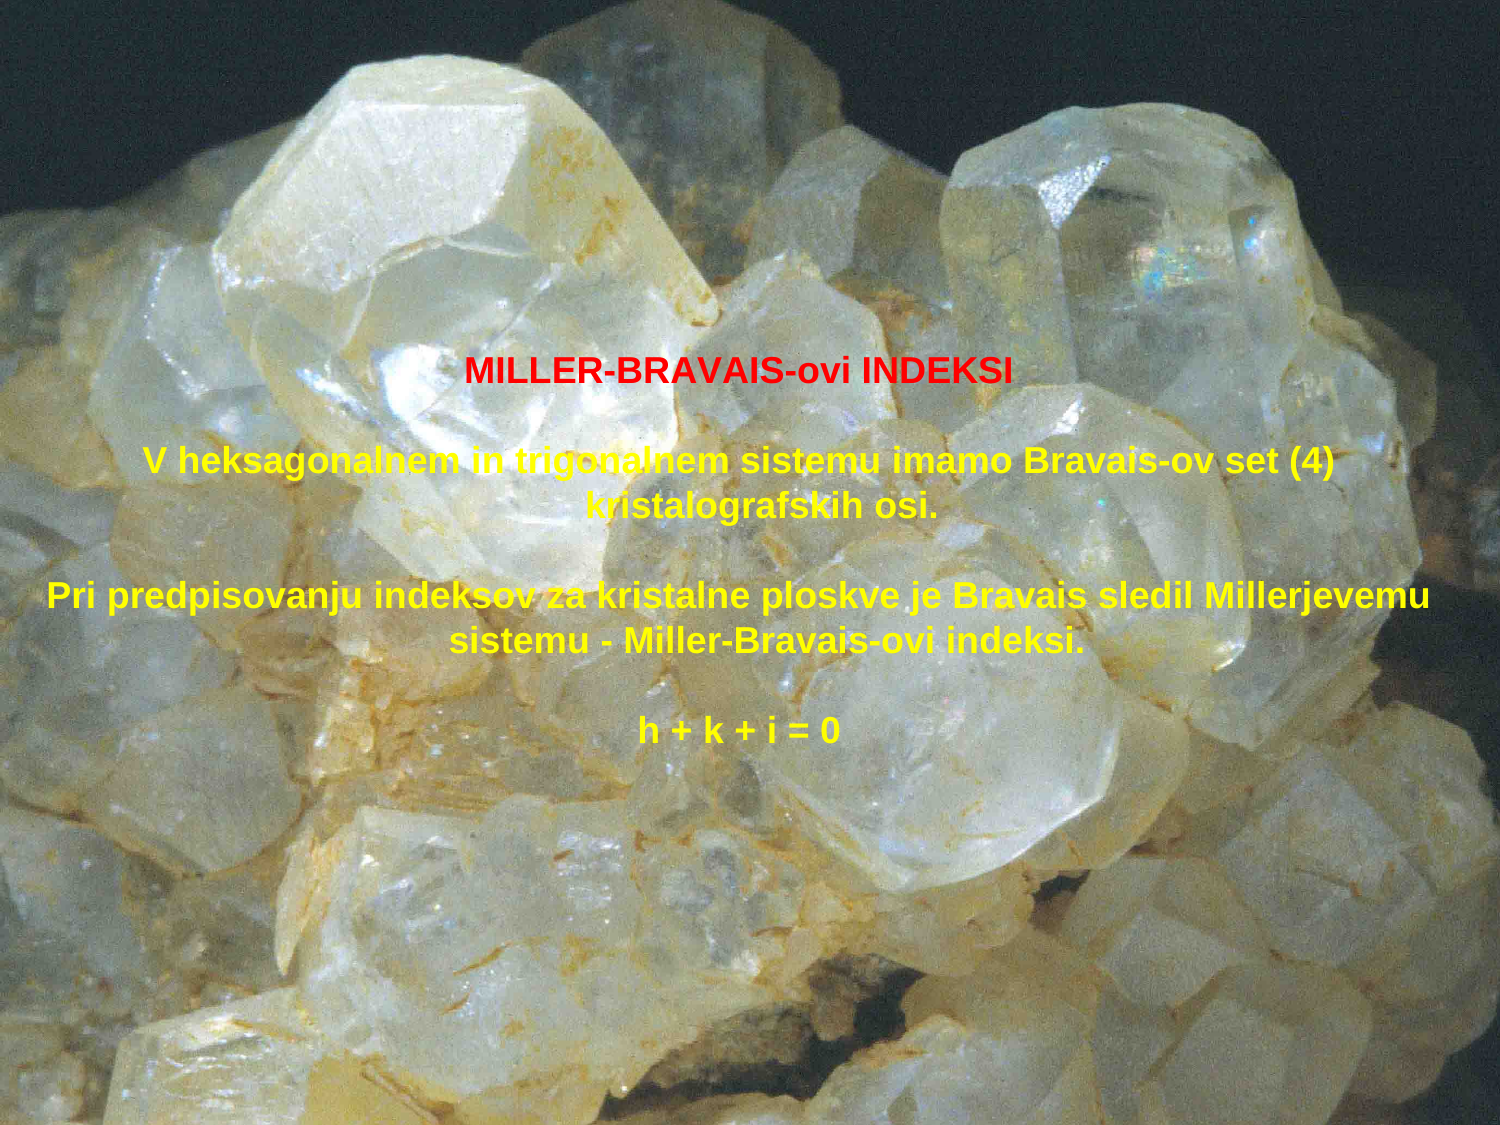

MILLER-BRAVAIS-ovi INDEKSI
V heksagonalnem in trigonalnem sistemu imamo Bravais-ov set (4) kristalografskih osi.
Pri predpisovanju indeksov za kristalne ploskve je Bravais sledil Millerjevemu sistemu - Miller-Bravais-ovi indeksi.
h + k + i = 0